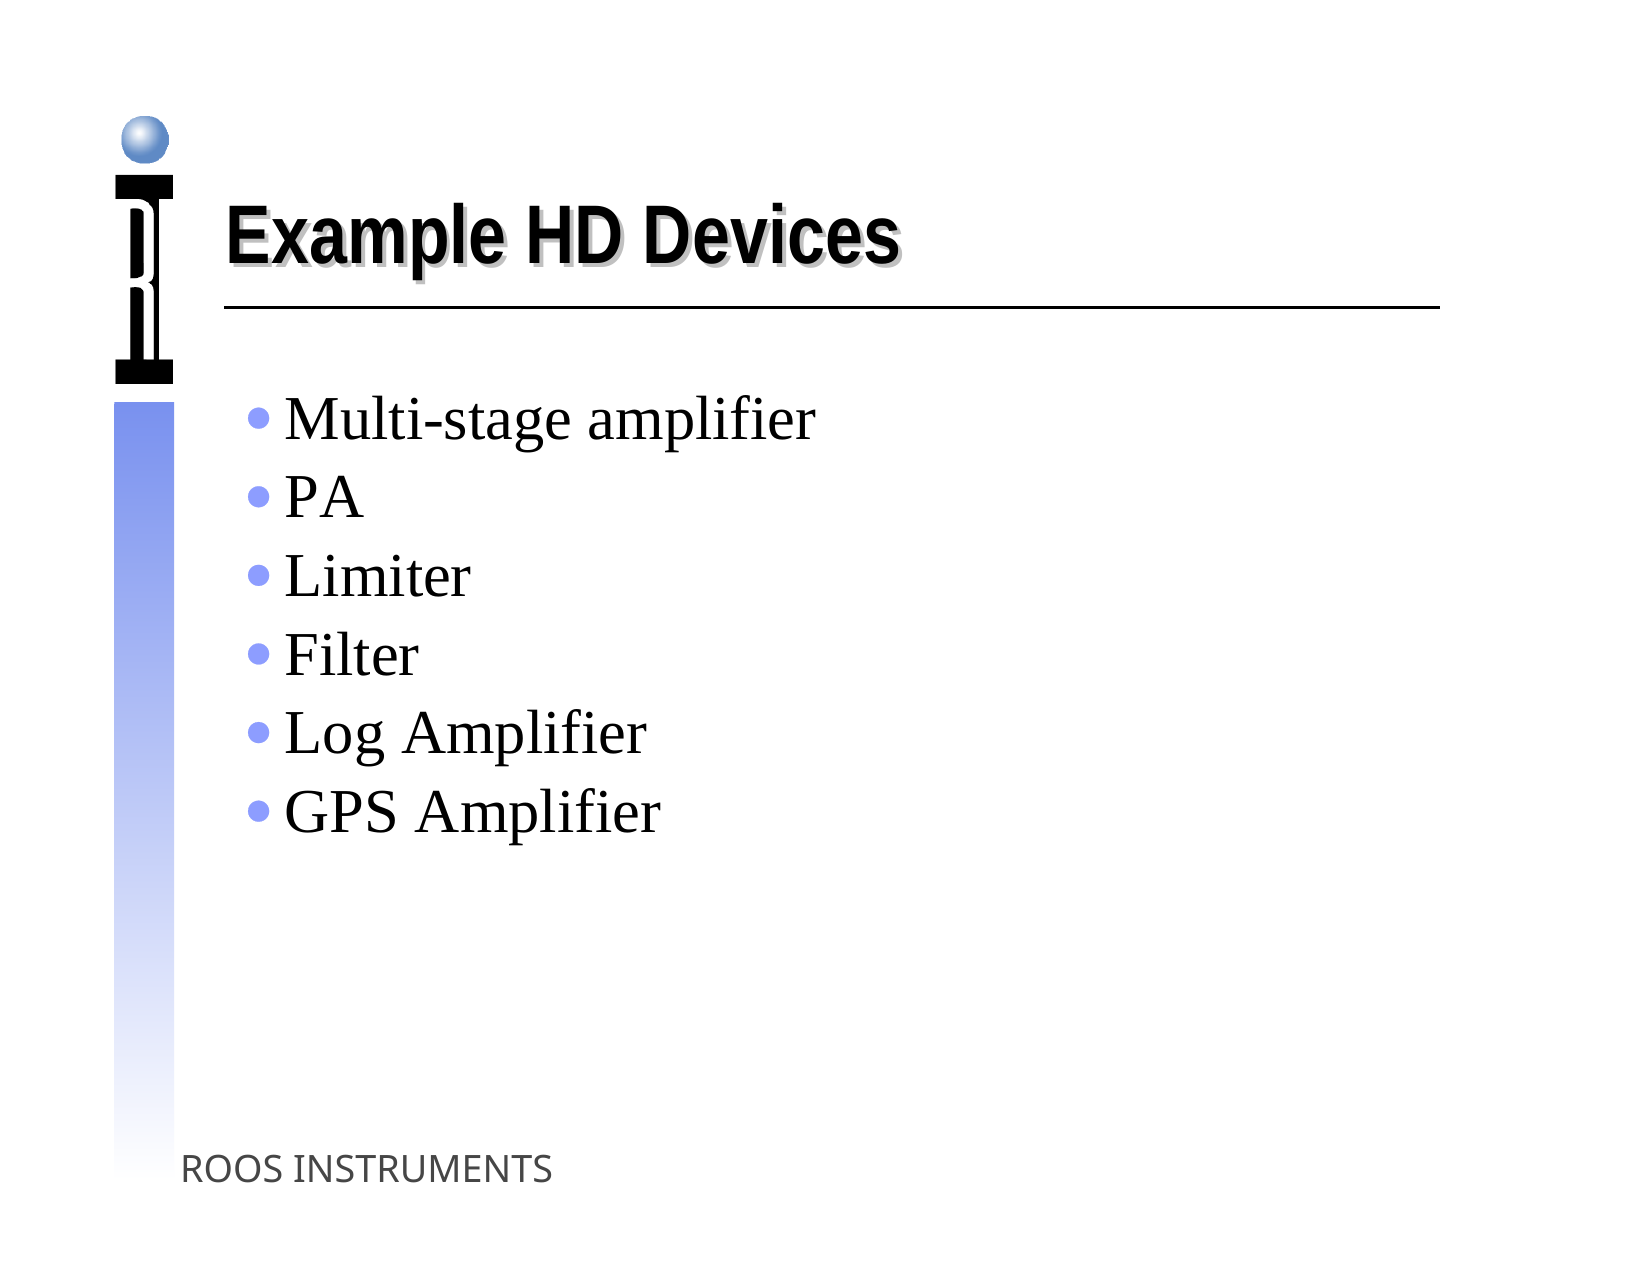

Example HD Devices
Multi-stage amplifier
PA
Limiter
Filter
Log Amplifier
GPS Amplifier